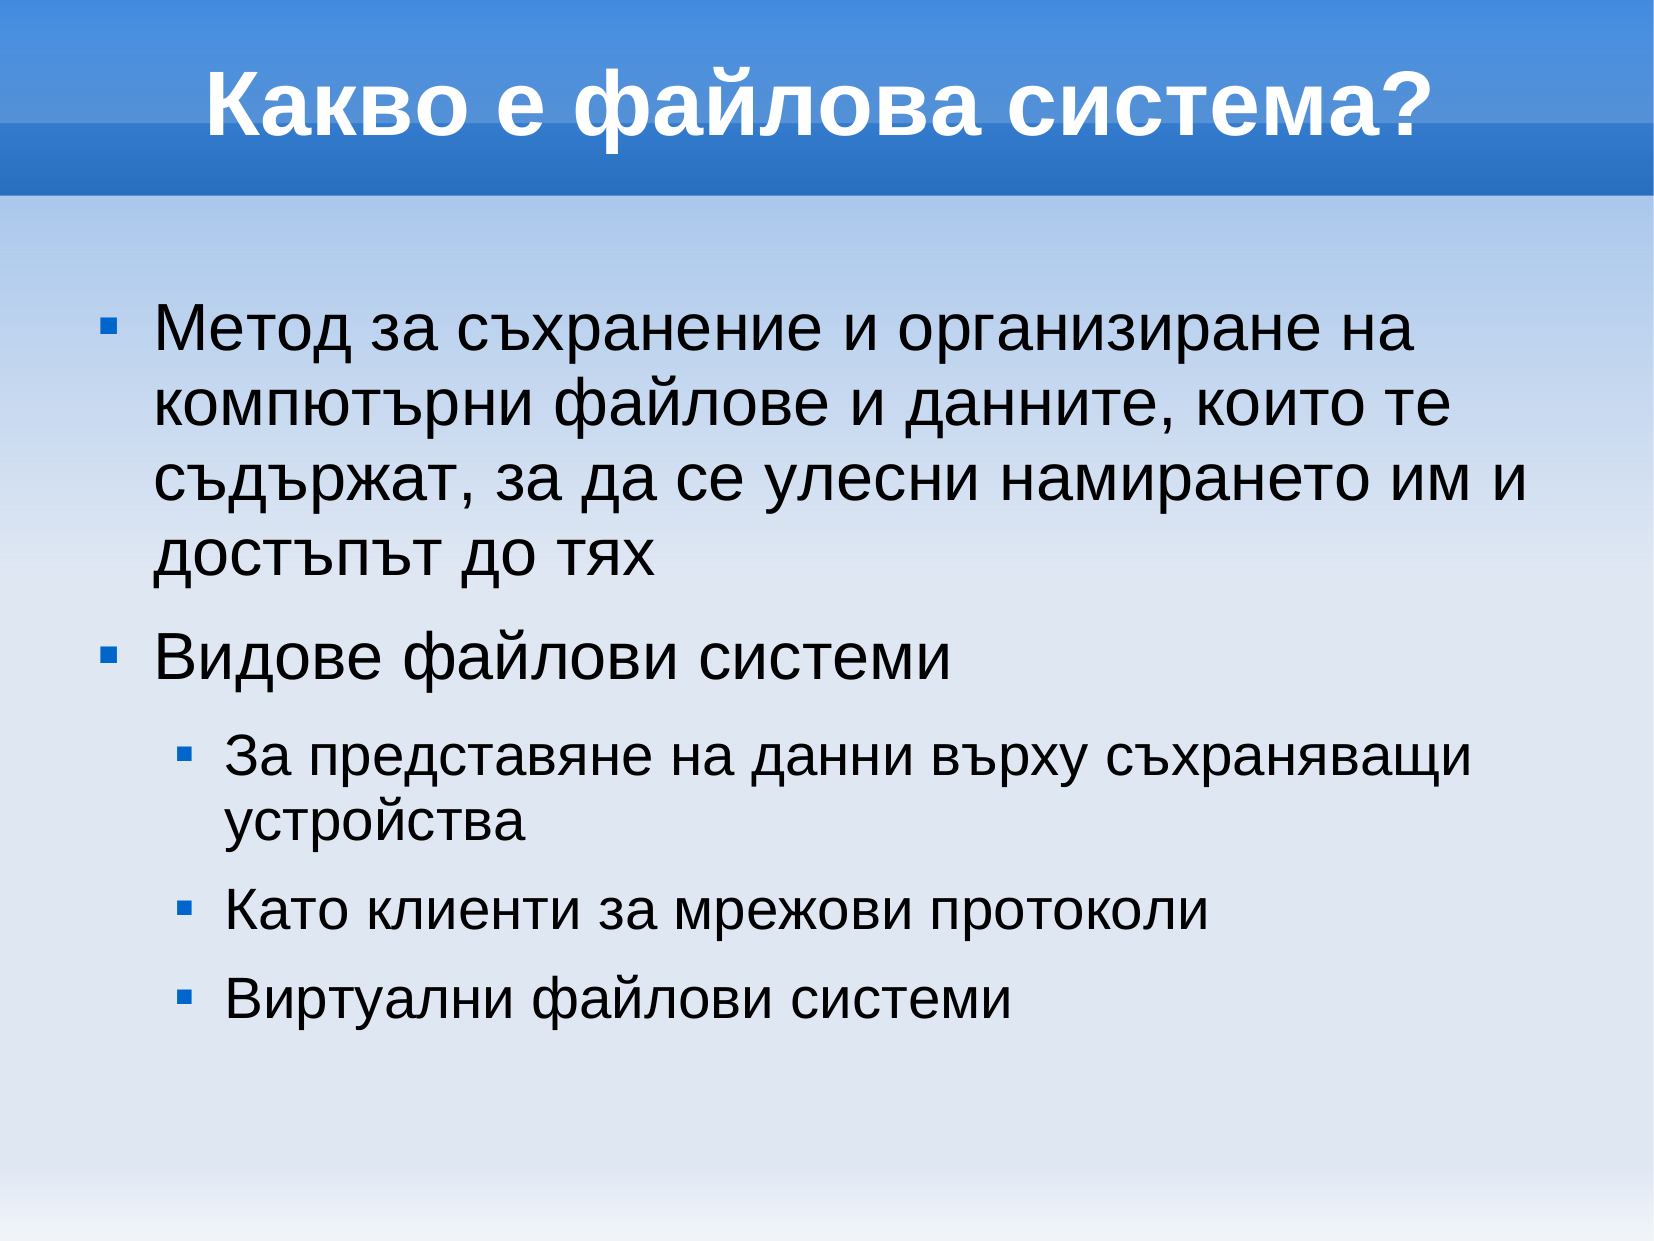

# Какво е файлова система?
Метод за съхранение и организиране на компютърни файлове и данните, които те съдържат, за да се улесни намирането им и достъпът до тях
Видове файлови системи
За представяне на данни върху съхраняващи устройства
Като клиенти за мрежови протоколи
Виртуални файлови системи